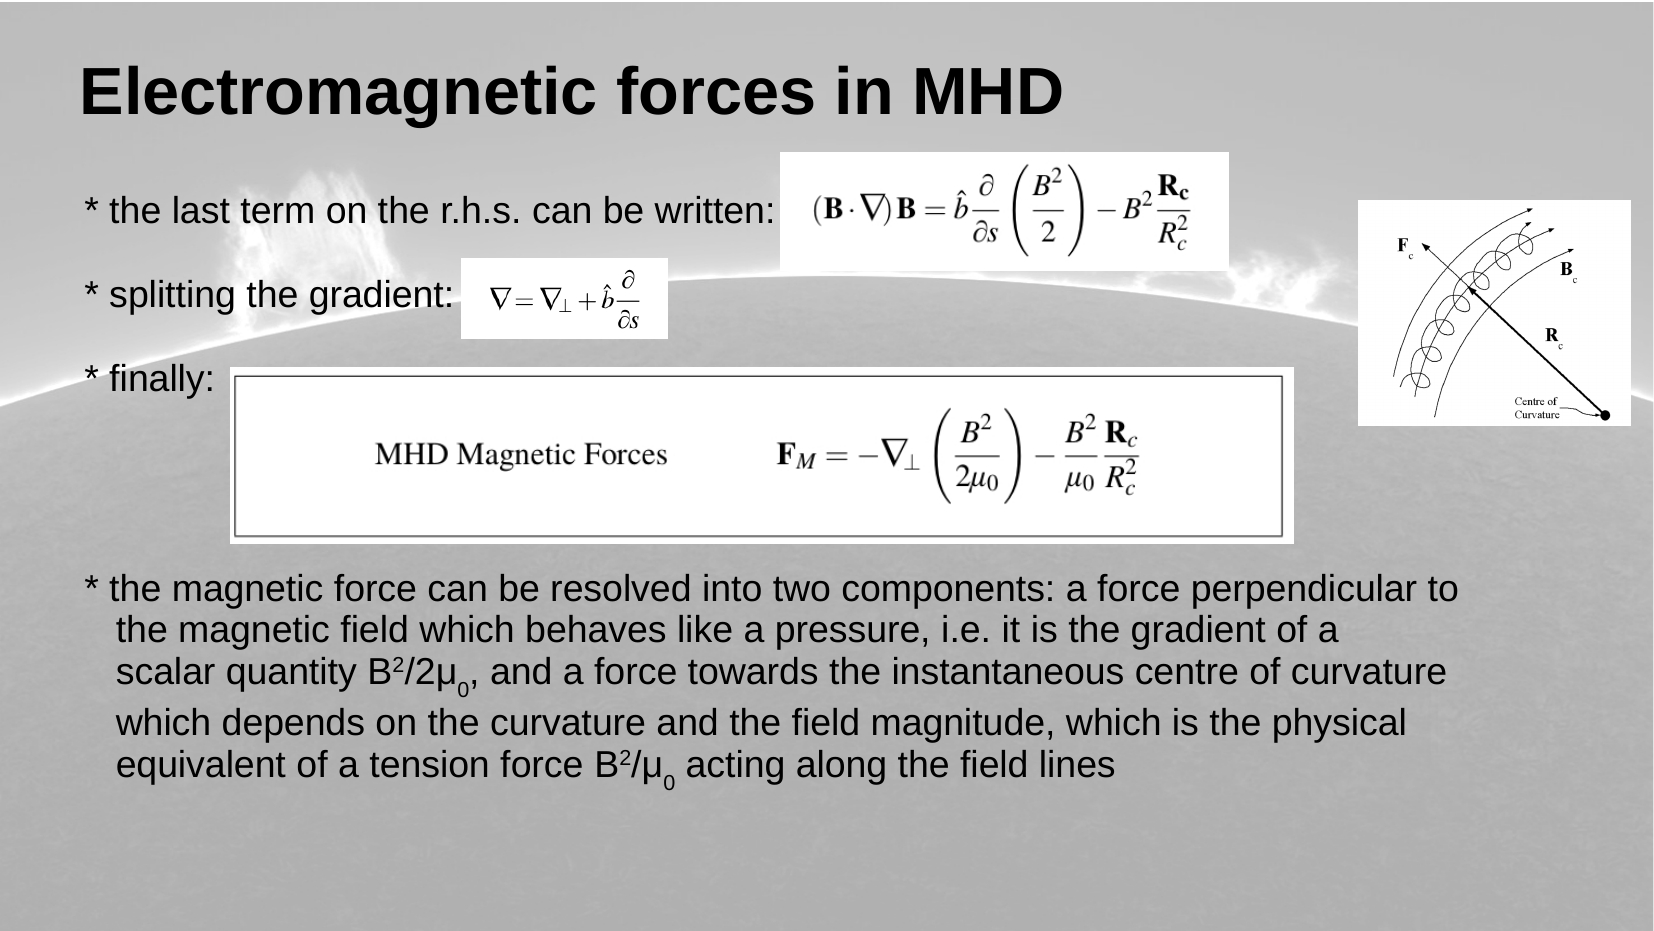

Electromagnetic forces in MHD
* the last term on the r.h.s. can be written:
* splitting the gradient:
* finally:
* the magnetic force can be resolved into two components: a force perpendicular to
 the magnetic field which behaves like a pressure, i.e. it is the gradient of a
 scalar quantity B2/2μ0, and a force towards the instantaneous centre of curvature
 which depends on the curvature and the field magnitude, which is the physical
 equivalent of a tension force B2/μ0 acting along the field lines